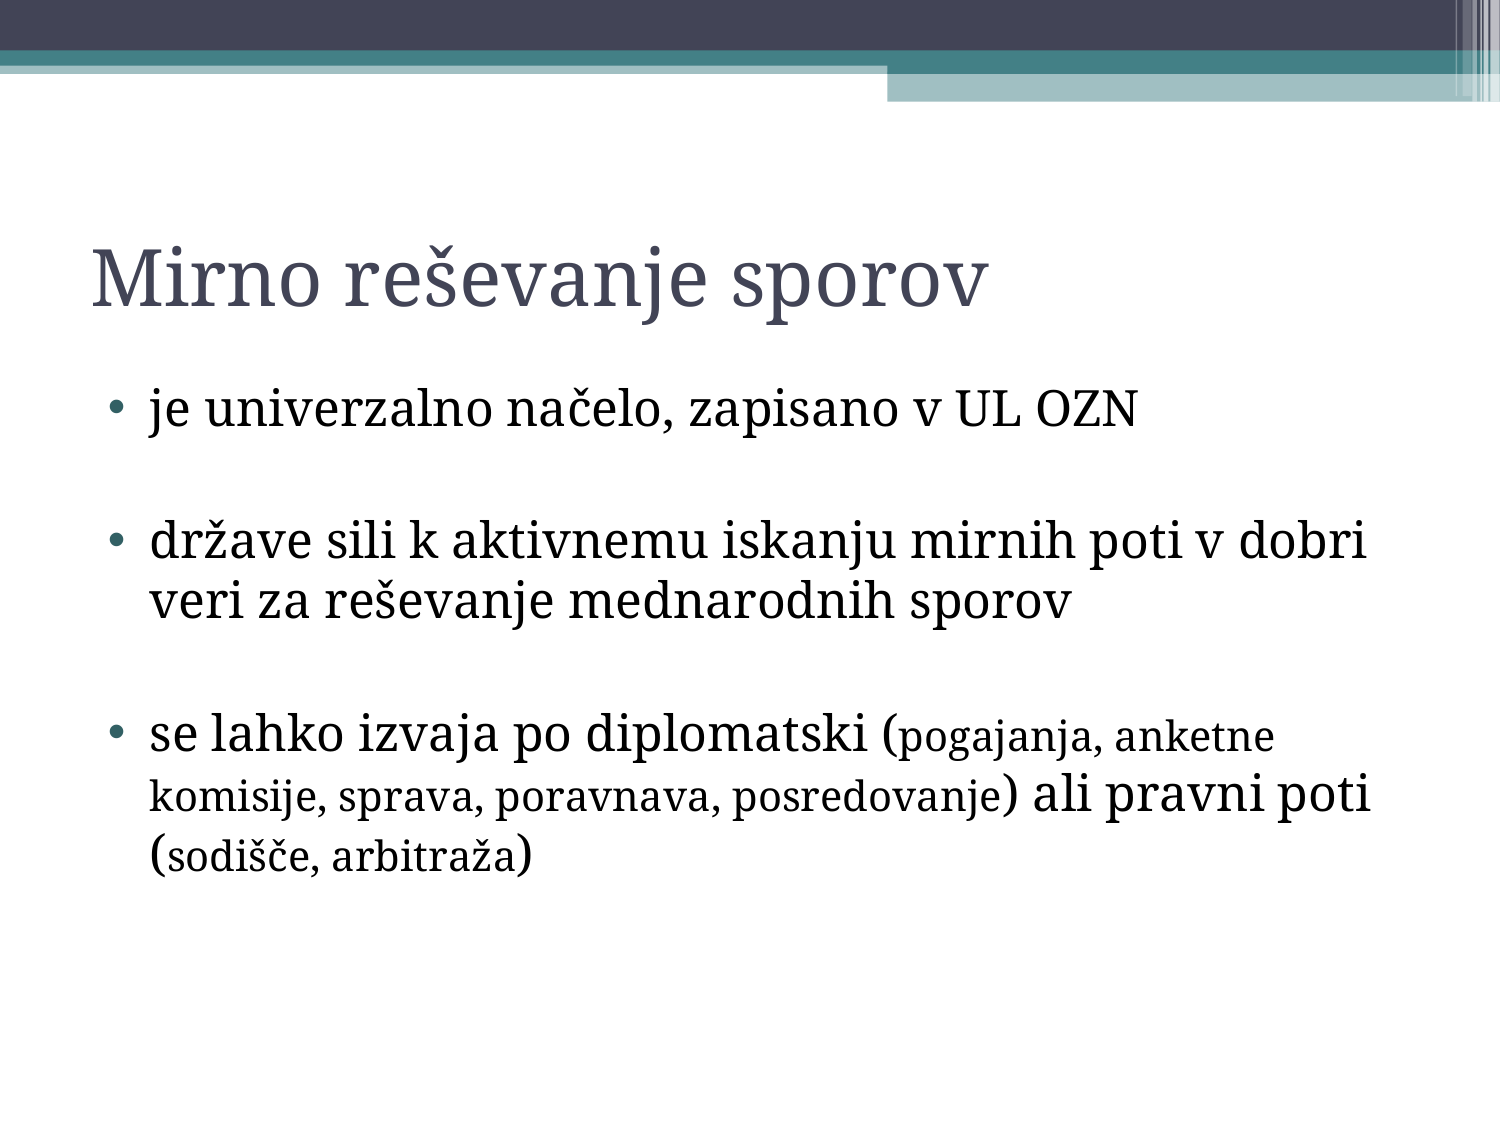

# Mirno reševanje sporov
je univerzalno načelo, zapisano v UL OZN
države sili k aktivnemu iskanju mirnih poti v dobri veri za reševanje mednarodnih sporov
se lahko izvaja po diplomatski (pogajanja, anketne komisije, sprava, poravnava, posredovanje) ali pravni poti (sodišče, arbitraža)